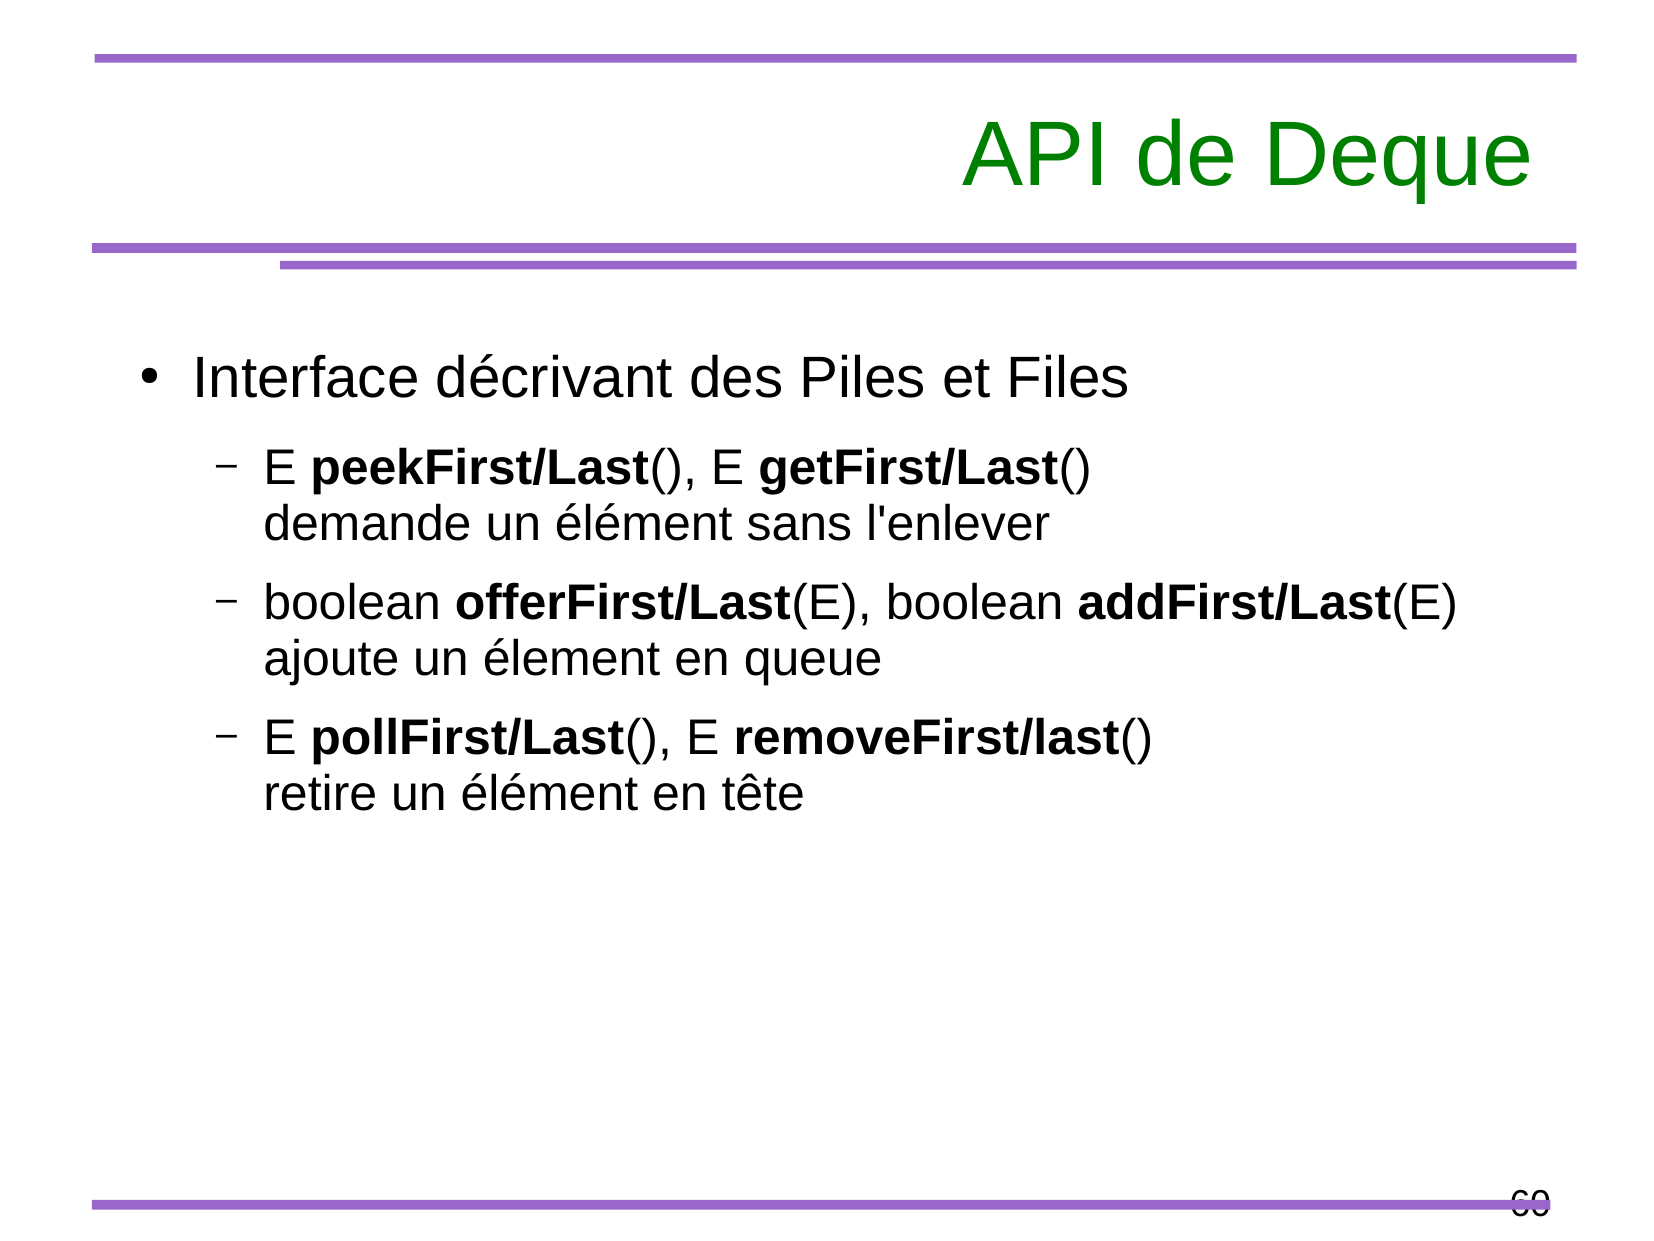

# API de Deque
Interface décrivant des Piles et Files
E peekFirst/Last(), E getFirst/Last()
demande un élément sans l'enlever
boolean offerFirst/Last(E), boolean addFirst/Last(E)
ajoute un élement en queue
E pollFirst/Last(), E removeFirst/last()
retire un élément en tête